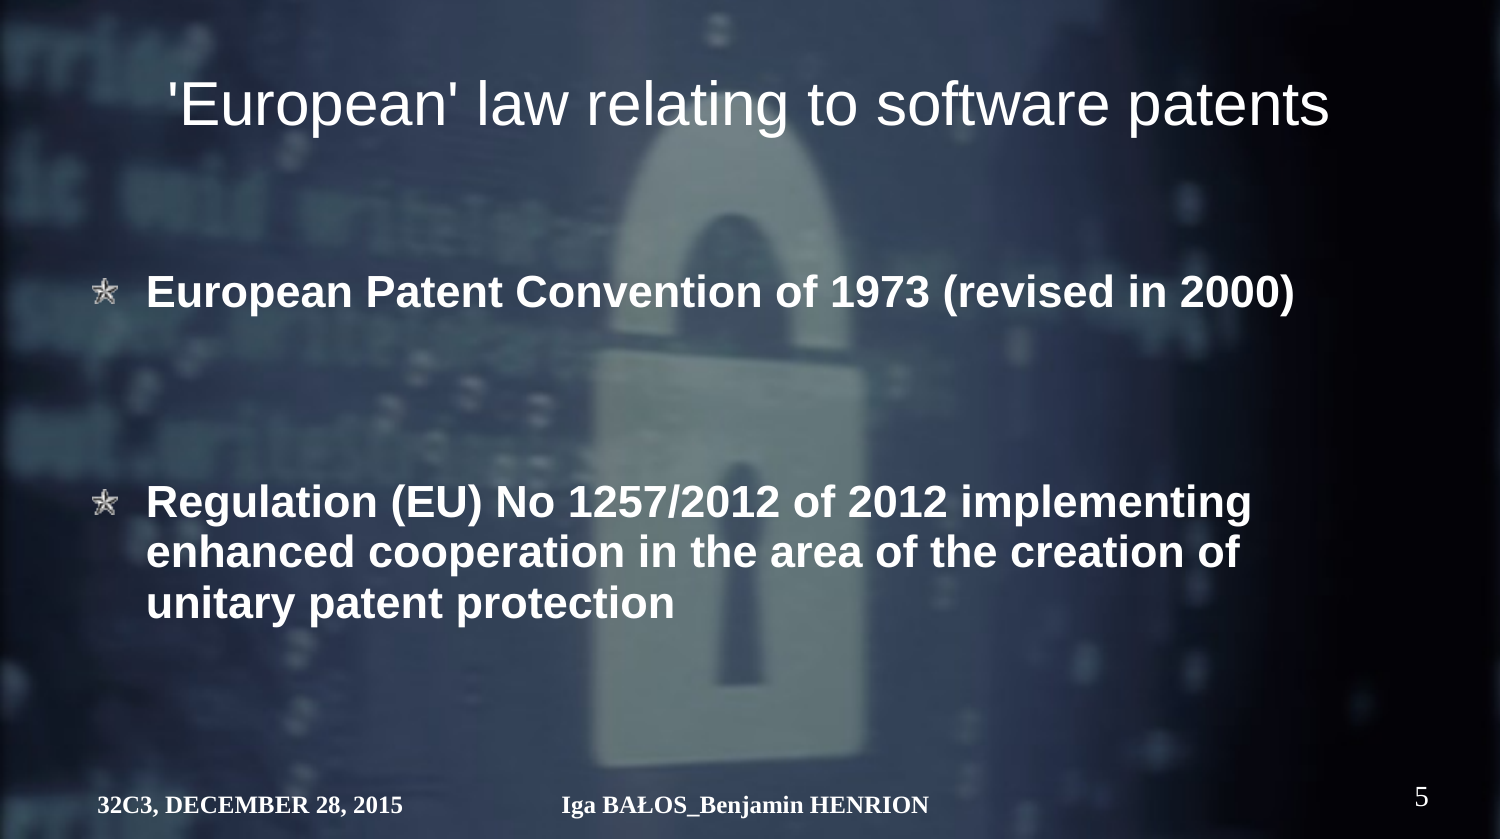

# 'European' law relating to software patents
European Patent Convention of 1973 (revised in 2000)
Regulation (EU) No 1257/2012 of 2012 implementing enhanced cooperation in the area of the creation of unitary patent protection
5
32C3, DECEMBER 22, 2015
Iga BAŁOS_Benjamin HENRION